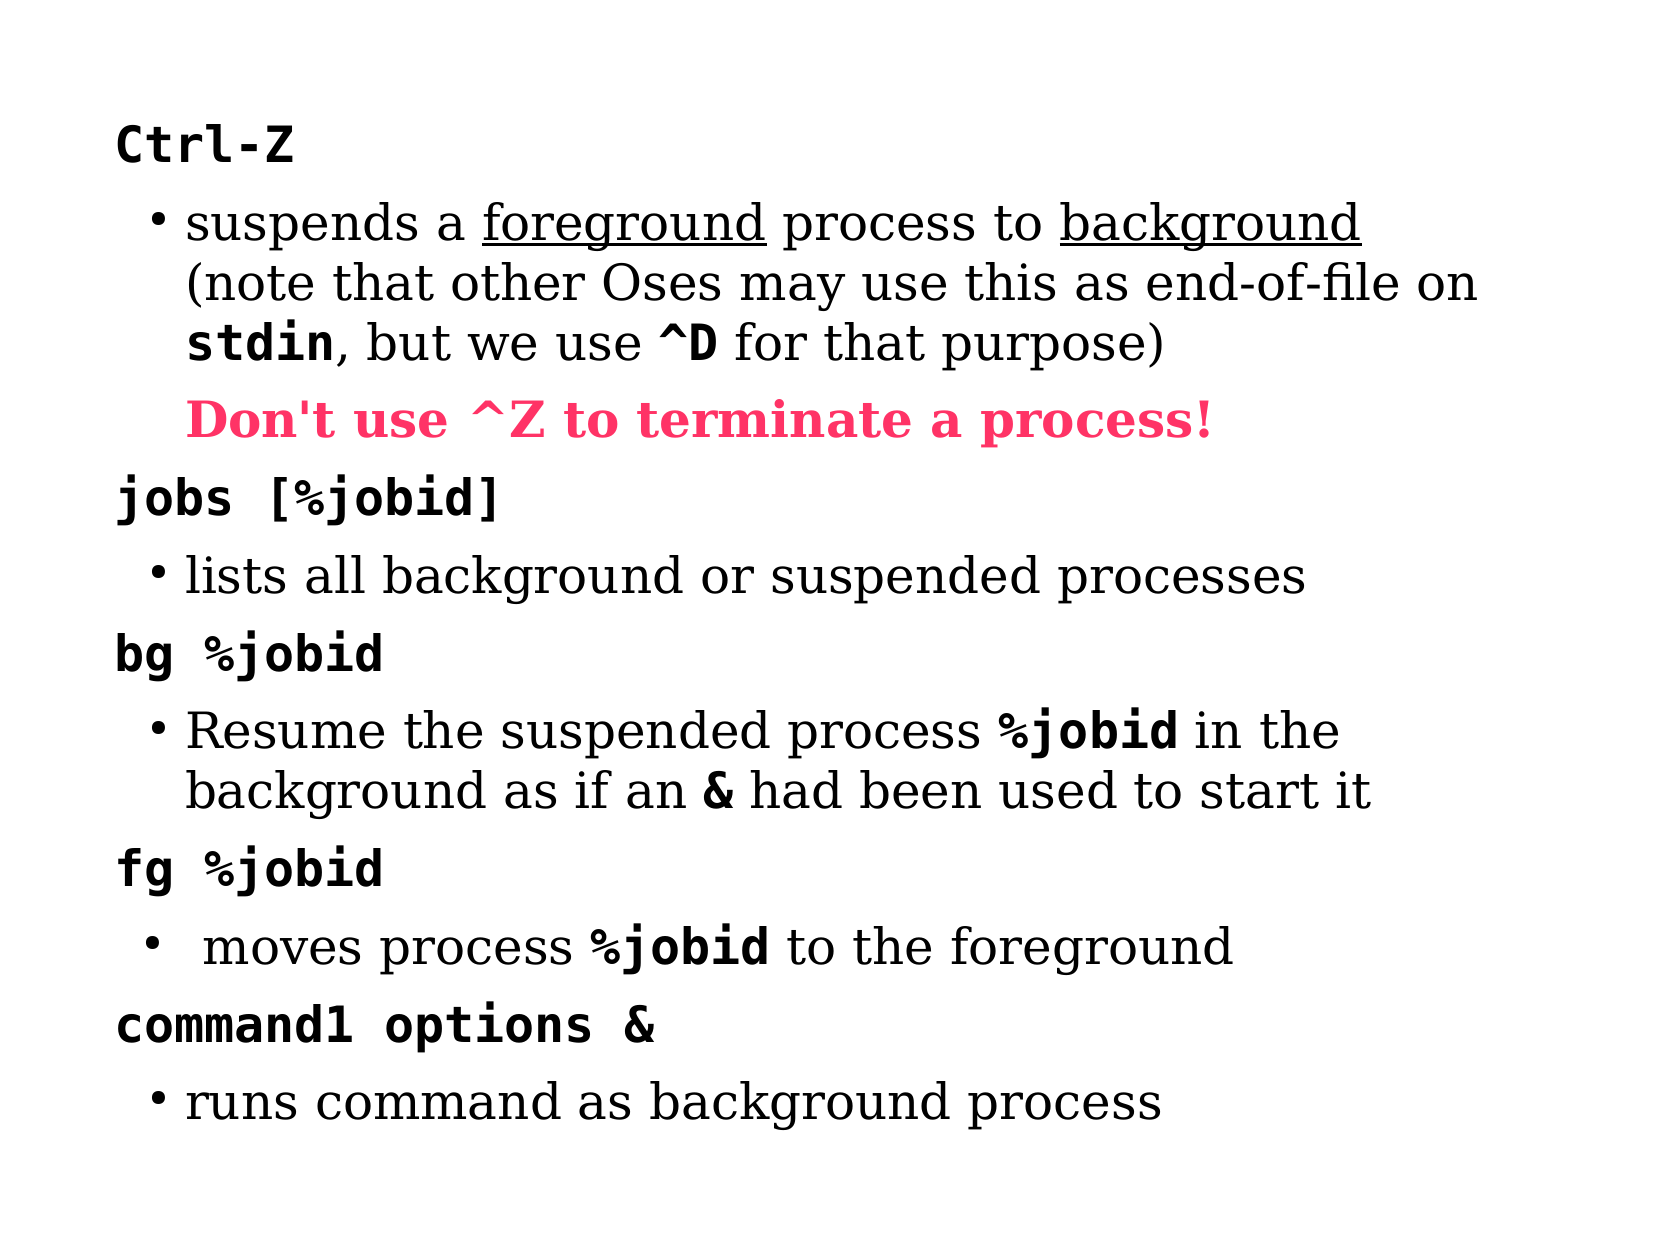

# Ctrl-Z
suspends a foreground process to background (note that other Oses may use this as end-of-file on stdin, but we use ^D for that purpose)
Don't use ^Z to terminate a process!
jobs [%jobid]
lists all background or suspended processes
bg %jobid
Resume the suspended process %jobid in the background as if an & had been used to start it
fg %jobid
moves process %jobid to the foreground
command1 options &
runs command as background process